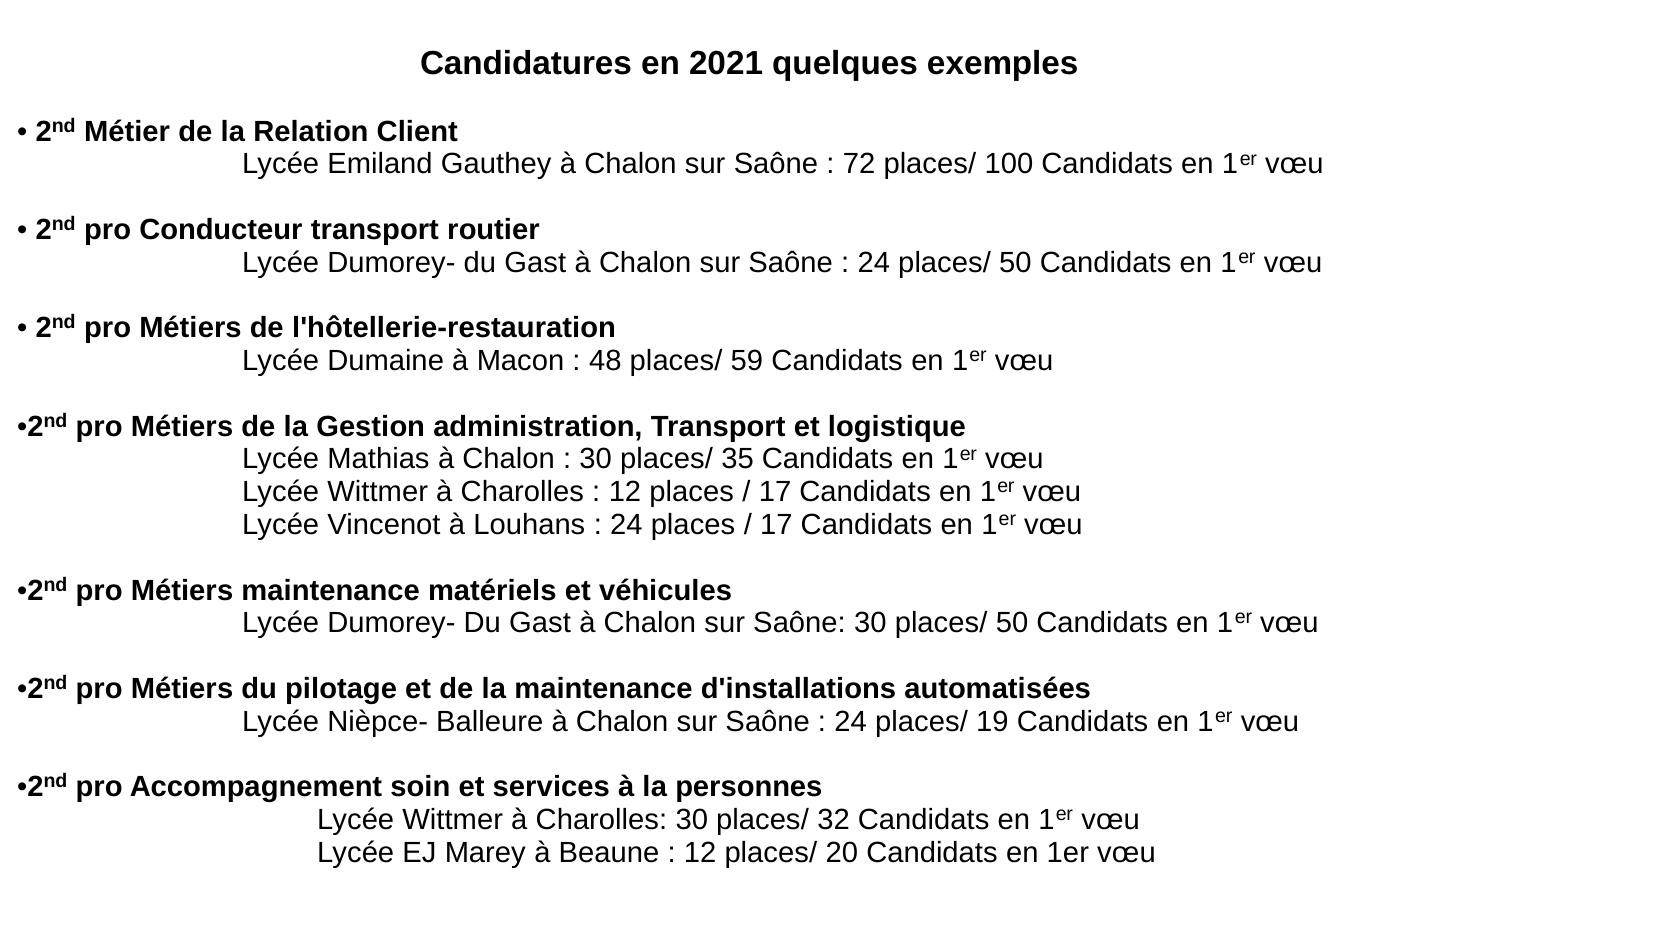

Candidatures en 2021 quelques exemples
 2nd Métier de la Relation Client
Lycée Emiland Gauthey à Chalon sur Saône : 72 places/ 100 Candidats en 1er vœu
 2nd pro Conducteur transport routier
Lycée Dumorey- du Gast à Chalon sur Saône : 24 places/ 50 Candidats en 1er vœu
 2nd pro Métiers de l'hôtellerie-restauration
Lycée Dumaine à Macon : 48 places/ 59 Candidats en 1er vœu
2nd pro Métiers de la Gestion administration, Transport et logistique
Lycée Mathias à Chalon : 30 places/ 35 Candidats en 1er vœu
Lycée Wittmer à Charolles : 12 places / 17 Candidats en 1er vœu
Lycée Vincenot à Louhans : 24 places / 17 Candidats en 1er vœu
2nd pro Métiers maintenance matériels et véhicules
Lycée Dumorey- Du Gast à Chalon sur Saône: 30 places/ 50 Candidats en 1er vœu
2nd pro Métiers du pilotage et de la maintenance d'installations automatisées
Lycée Nièpce- Balleure à Chalon sur Saône : 24 places/ 19 Candidats en 1er vœu
2nd pro Accompagnement soin et services à la personnes
		Lycée Wittmer à Charolles: 30 places/ 32 Candidats en 1er vœu
		Lycée EJ Marey à Beaune : 12 places/ 20 Candidats en 1er vœu